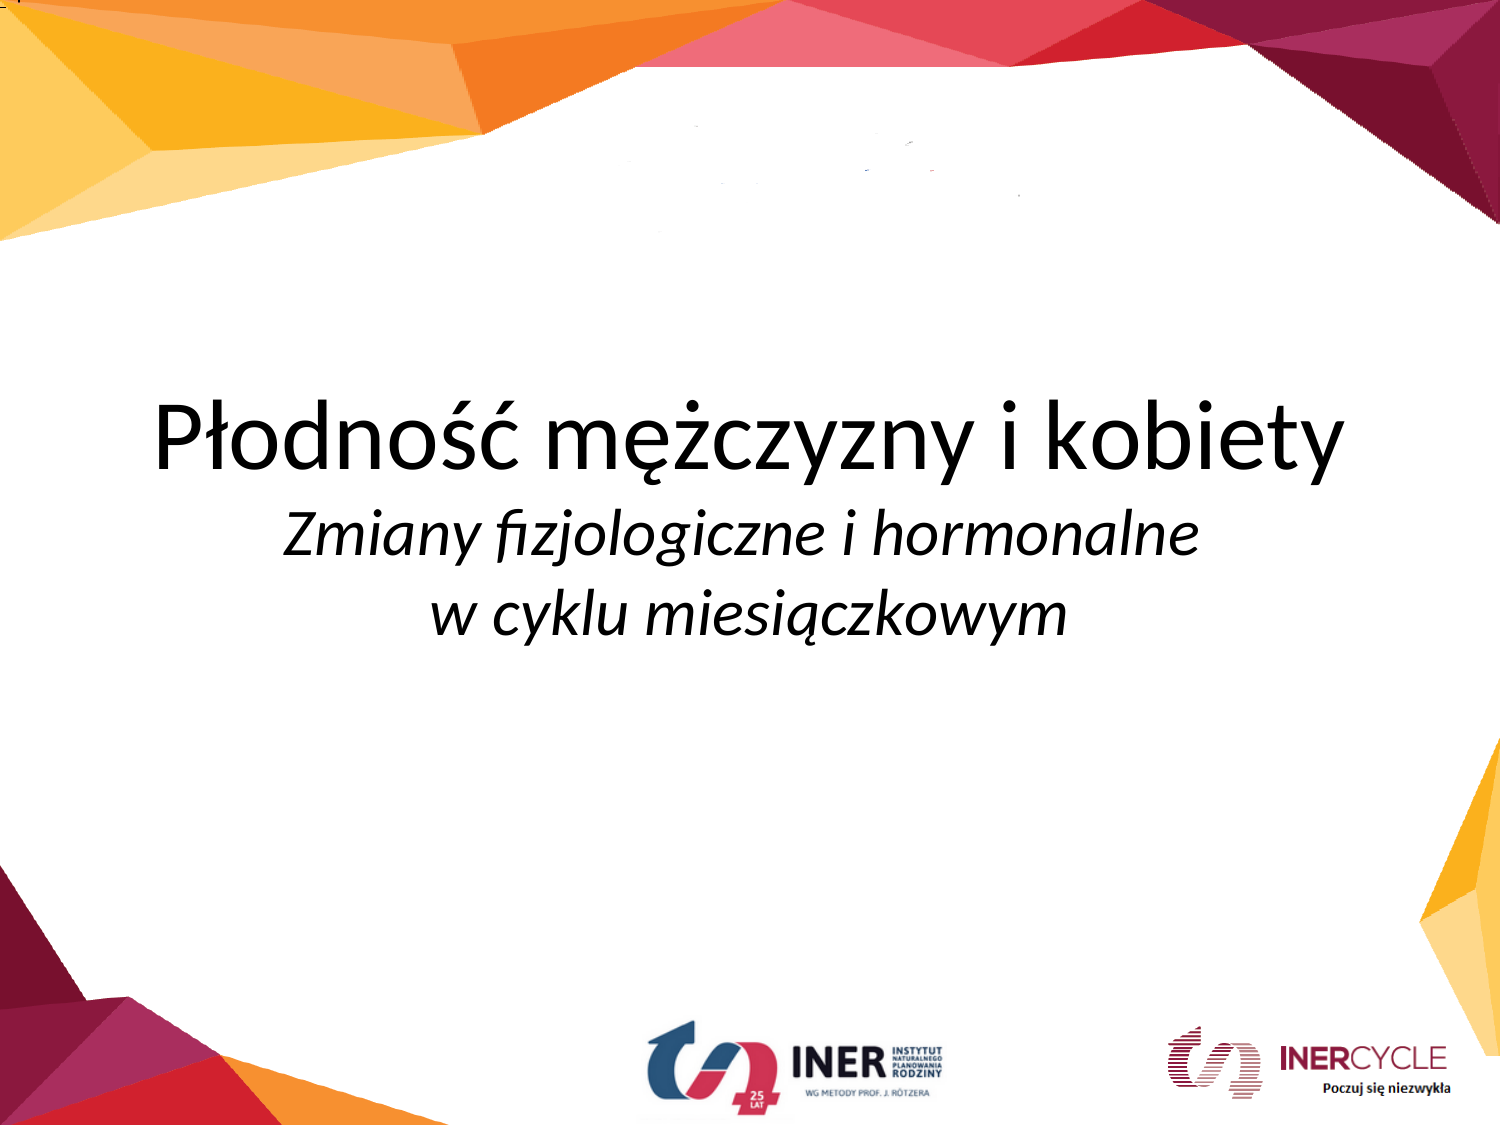

Płodność mężczyzny i kobiety
Zmiany fizjologiczne i hormonalne
w cyklu miesiączkowym